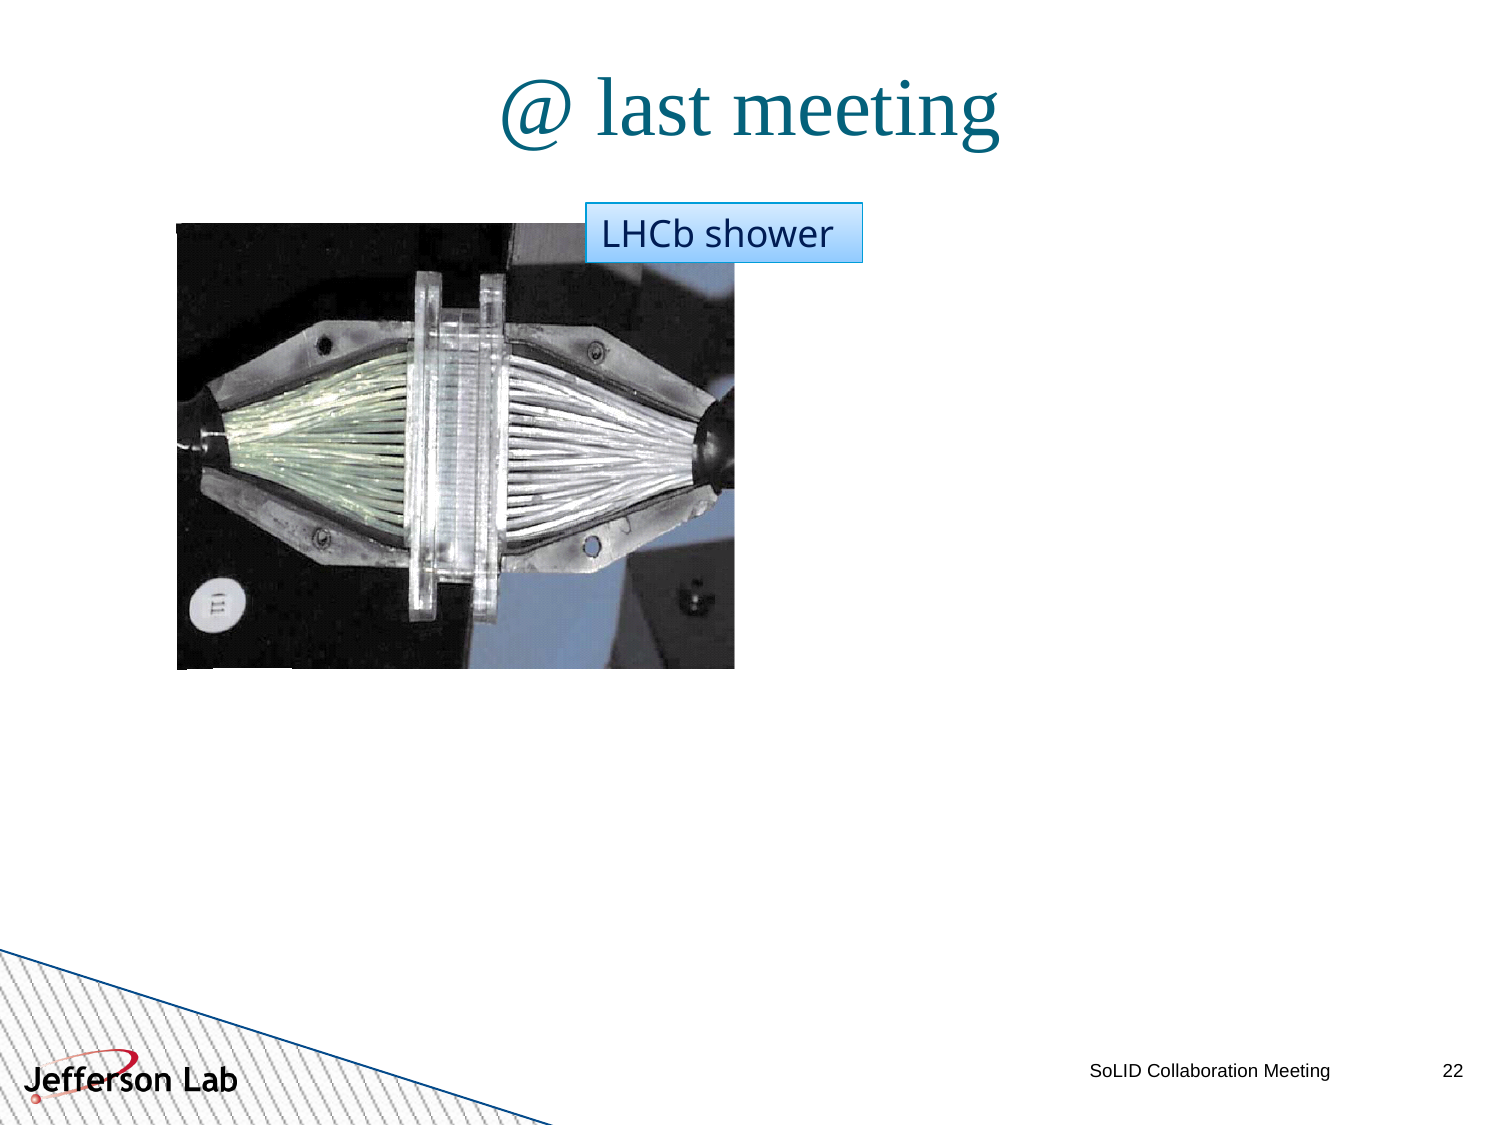

@ last meeting
LHCb shower
SoLID Collaboration Meeting